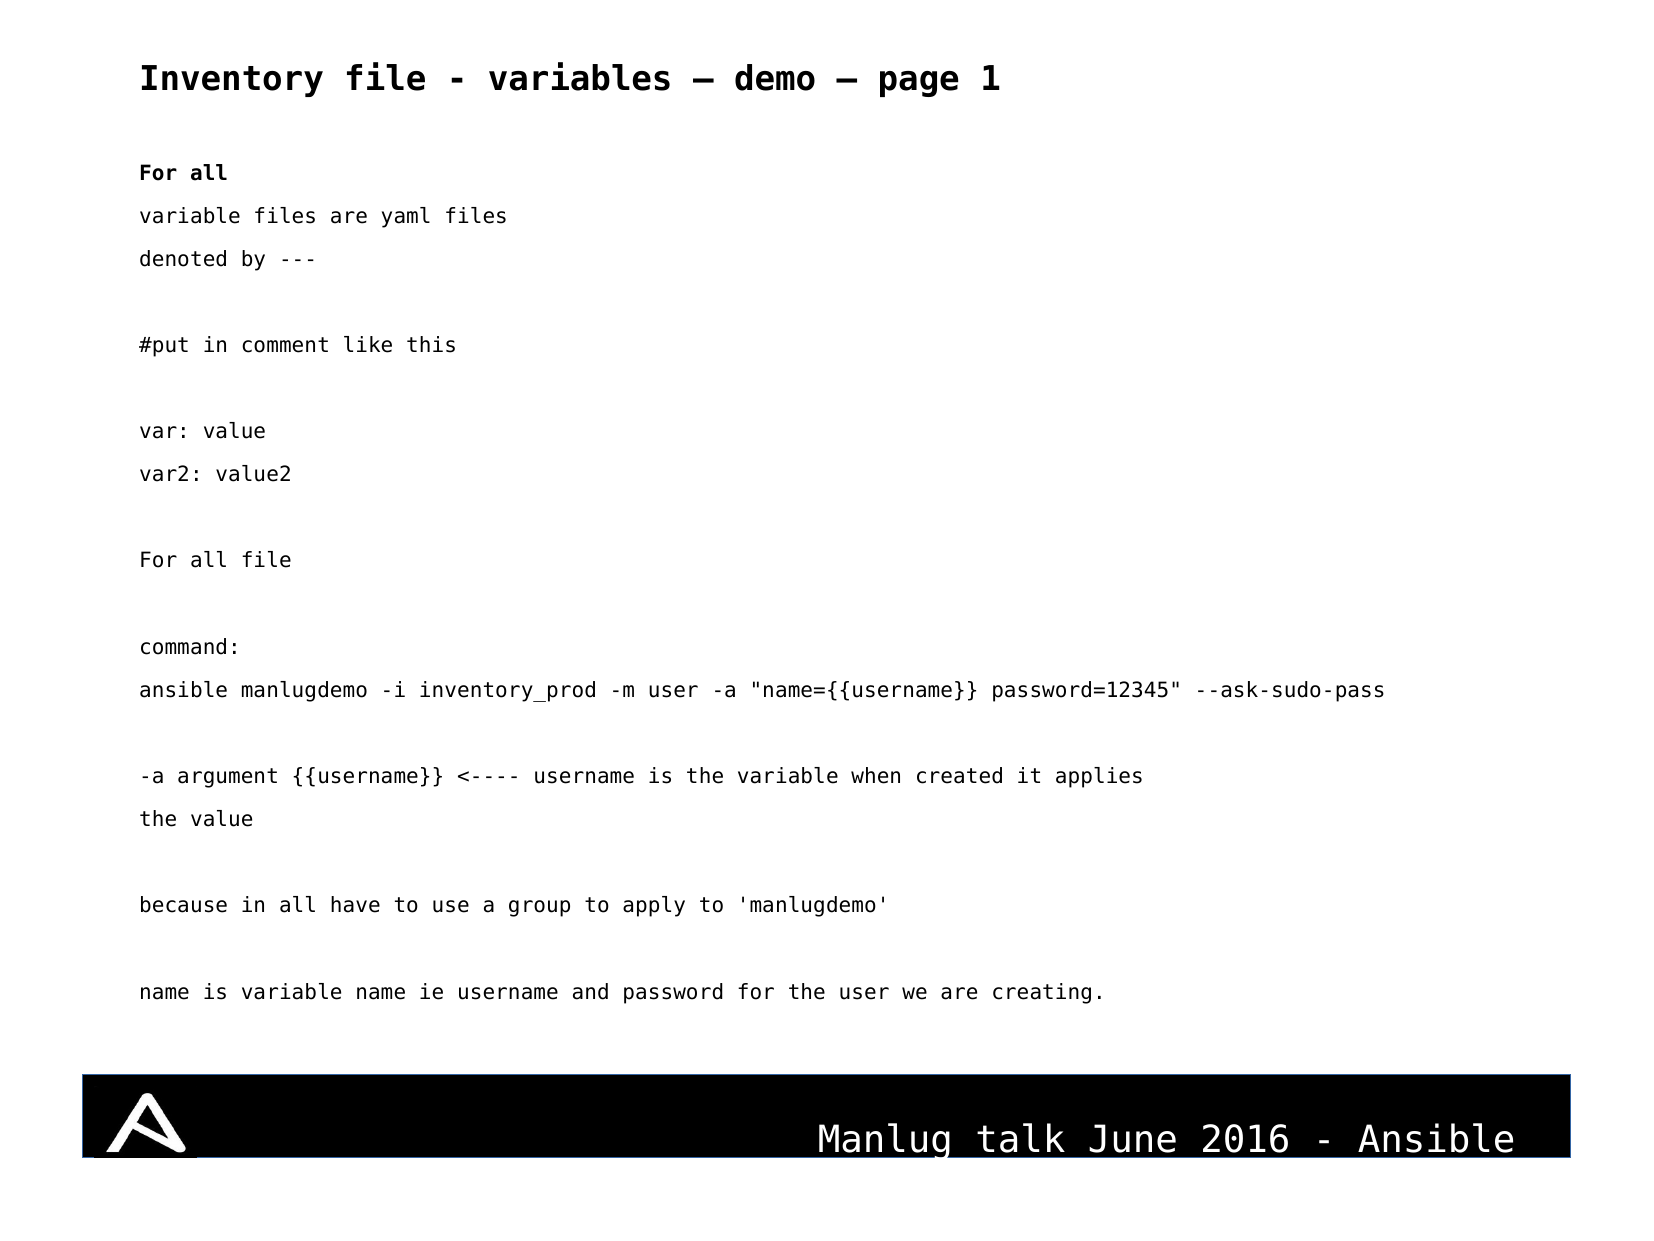

#
Inventory file - variables – demo – page 1
For all
variable files are yaml files
denoted by ---
#put in comment like this
var: value
var2: value2
For all file
command:
ansible manlugdemo -i inventory_prod -m user -a "name={{username}} password=12345" --ask-sudo-pass
-a argument {{username}} <---- username is the variable when created it applies
the value
because in all have to use a group to apply to 'manlugdemo'
name is variable name ie username and password for the user we are creating.
Manlug talk June 2016 - Ansible